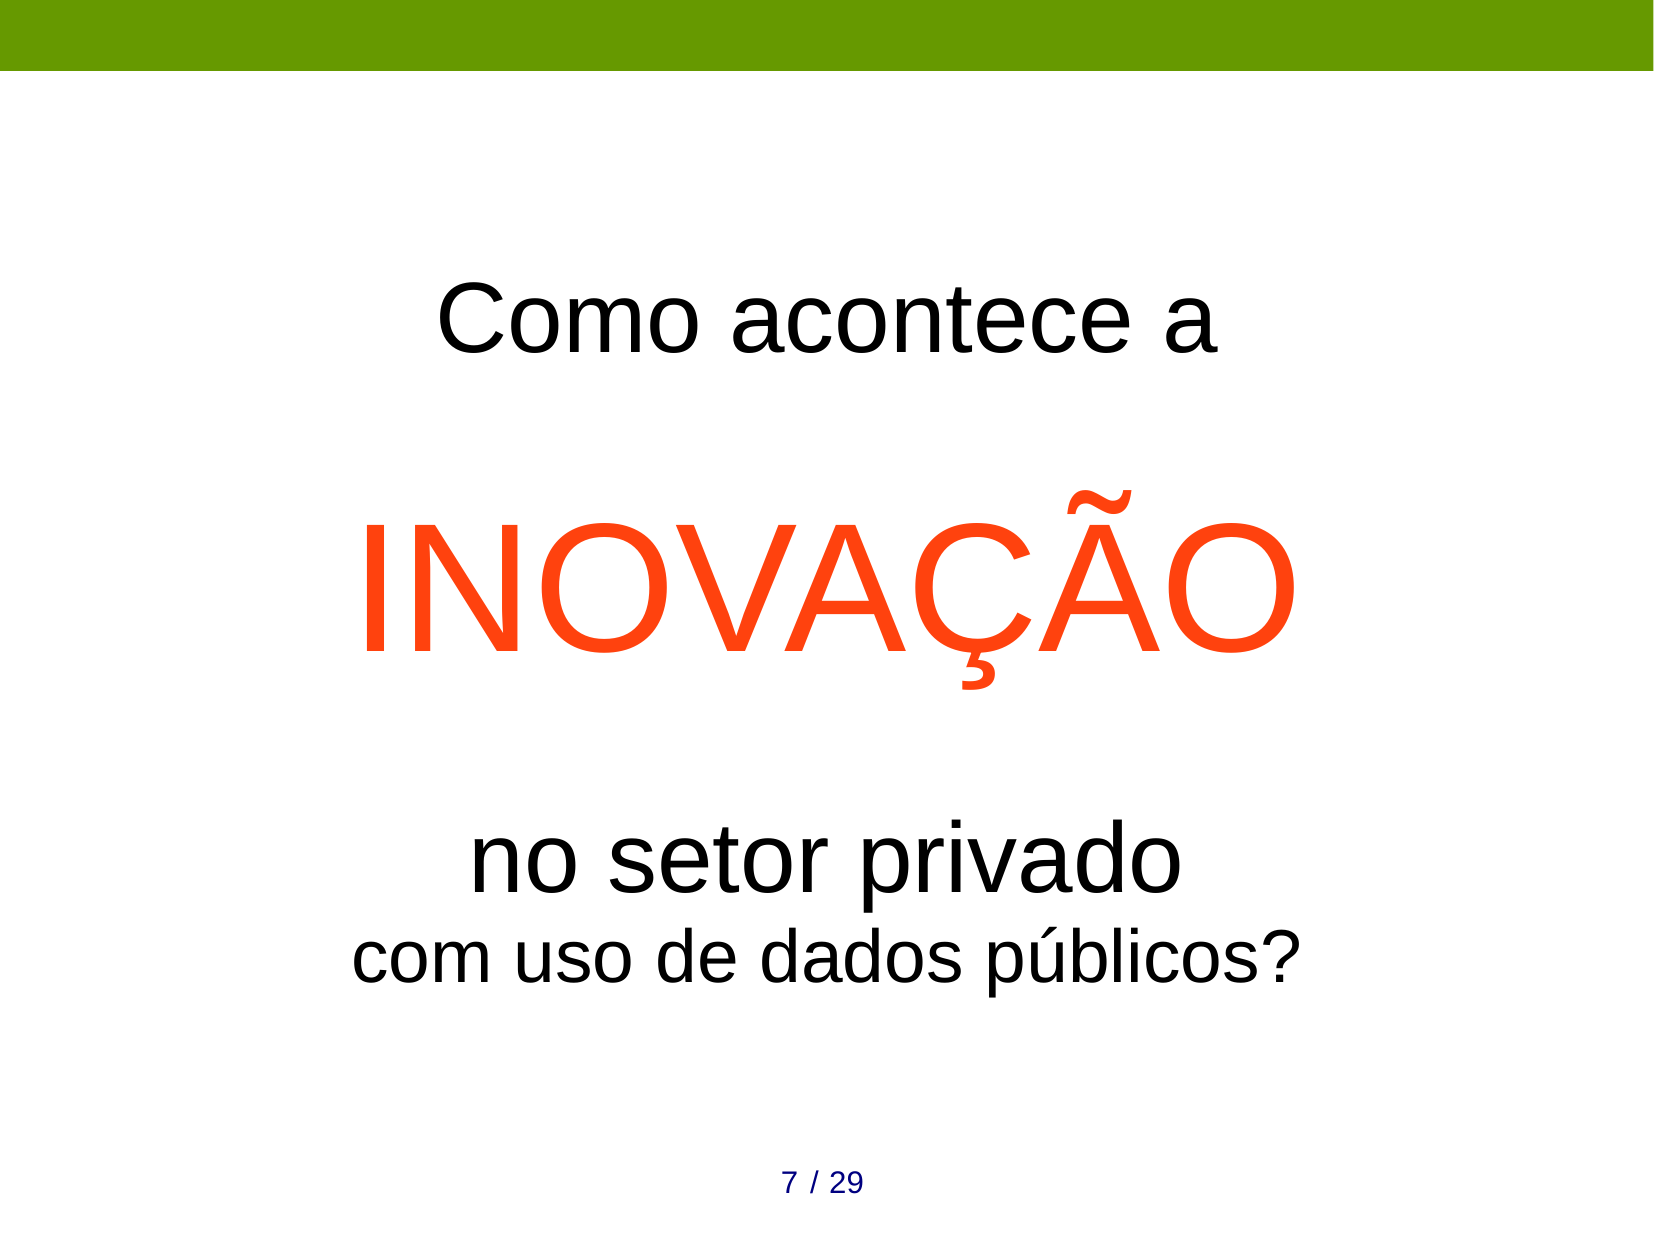

# Como acontece a
INOVAÇÃO
no setor privado
com uso de dados públicos?
/
29